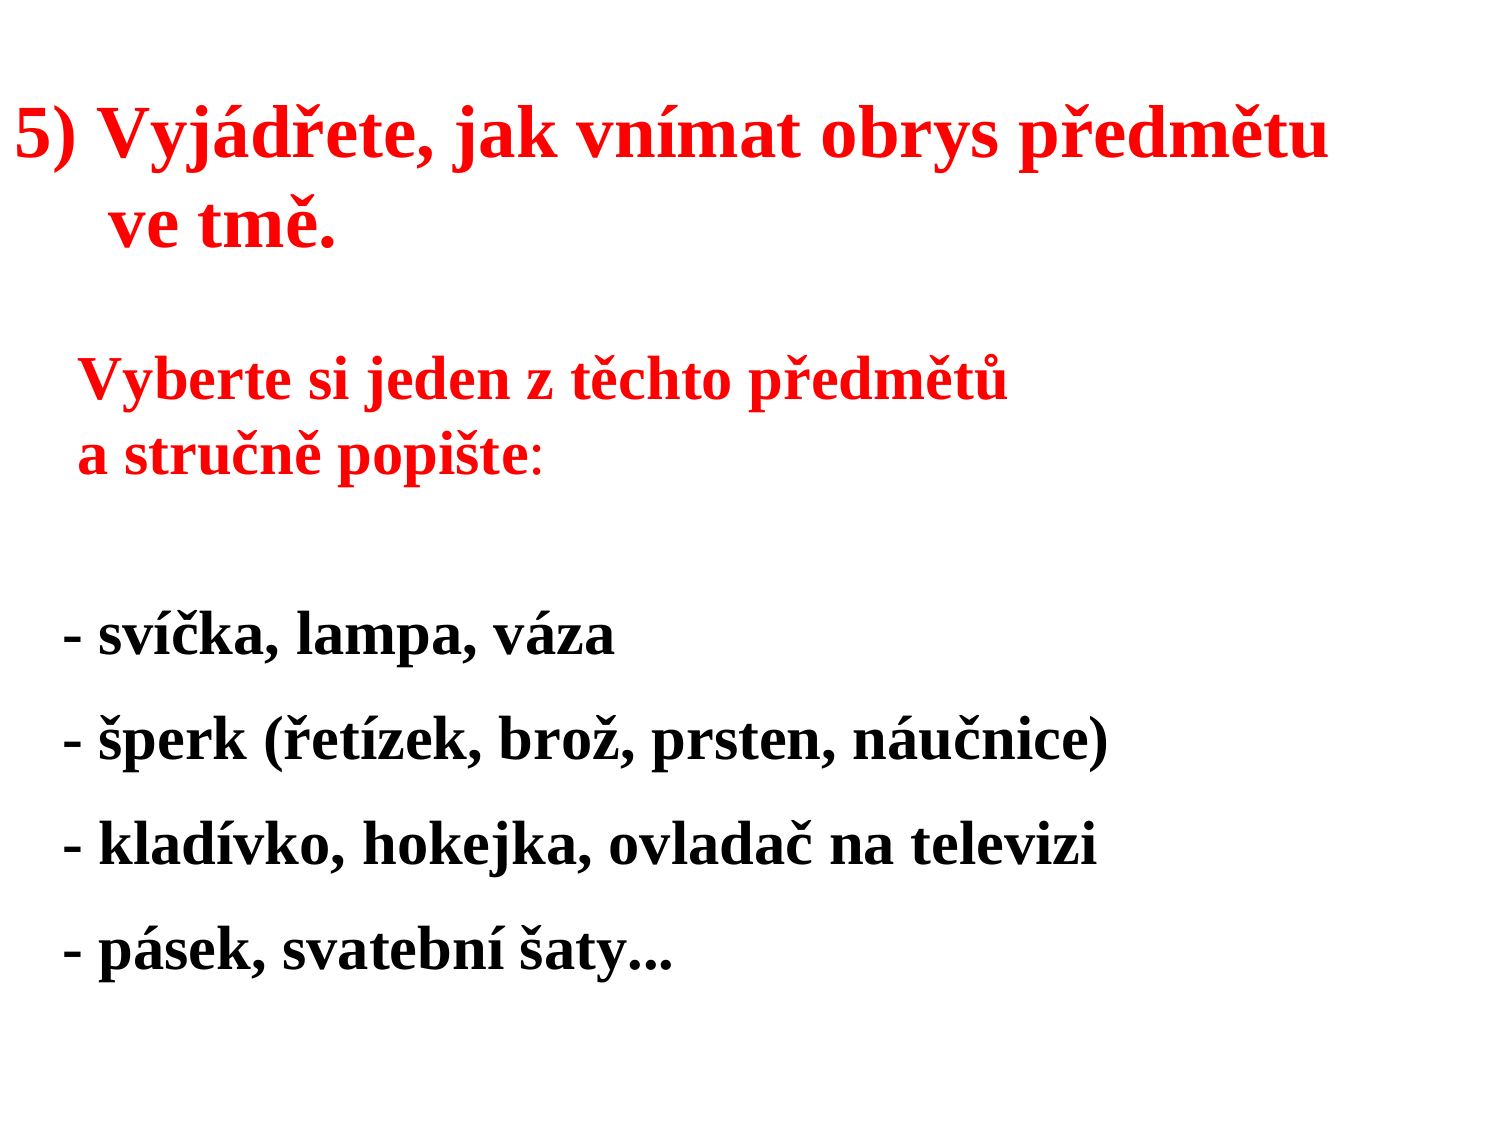

5) Vyjádřete, jak vnímat obrys předmětu
 ve tmě.
 Vyberte si jeden z těchto předmětů
 a stručně popište:
 - svíčka, lampa, váza
 - šperk (řetízek, brož, prsten, náučnice)
 - kladívko, hokejka, ovladač na televizi
 - pásek, svatební šaty...